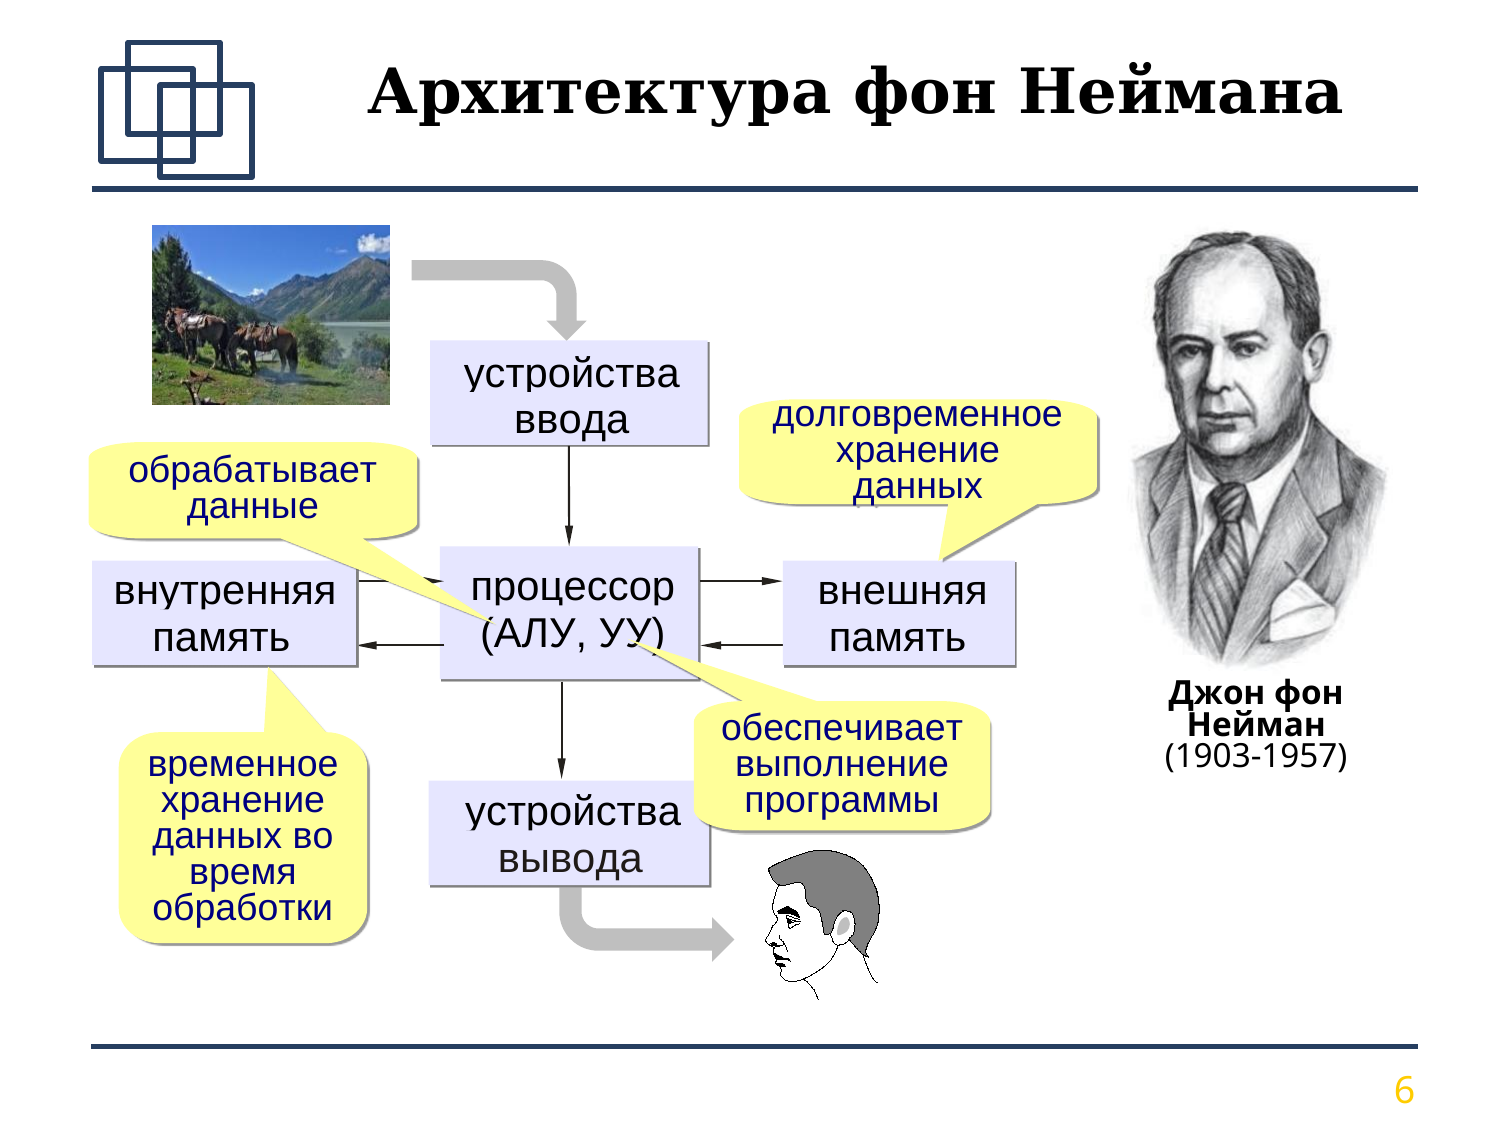

# Архитектура фон Неймана
Джон фон Нейман
(1903-1957)
устройства
ввода
долговременное хранение данных
обрабатывает данные
процессор
 (АЛУ, УУ)
внутренняя
память
внешняя
 память
устройства
 вывода
обеспечивает выполнение программы
временное хранение данных во время обработки